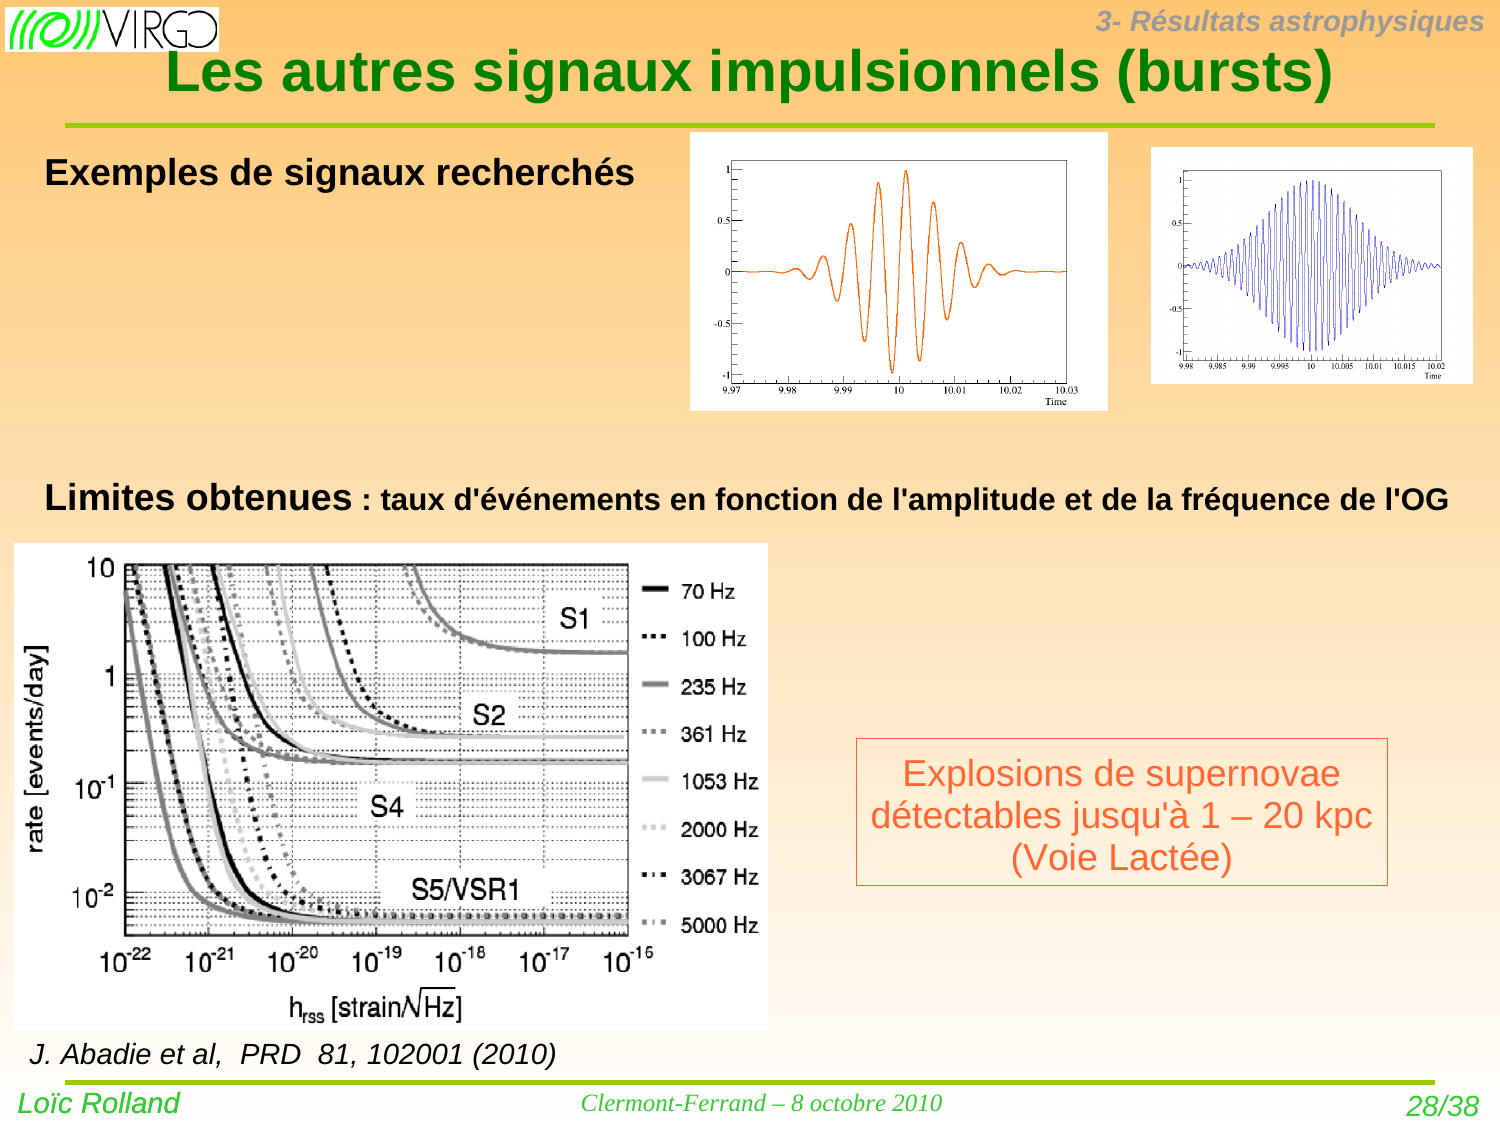

3- Résultats astrophysiques
# Les autres signaux impulsionnels (bursts)
Exemples de signaux recherchés
Limites obtenues : taux d'événements en fonction de l'amplitude et de la fréquence de l'OG
Explosions de supernovae
détectables jusqu'à 1 – 20 kpc
(Voie Lactée)
J. Abadie et al, PRD 81, 102001 (2010)
28